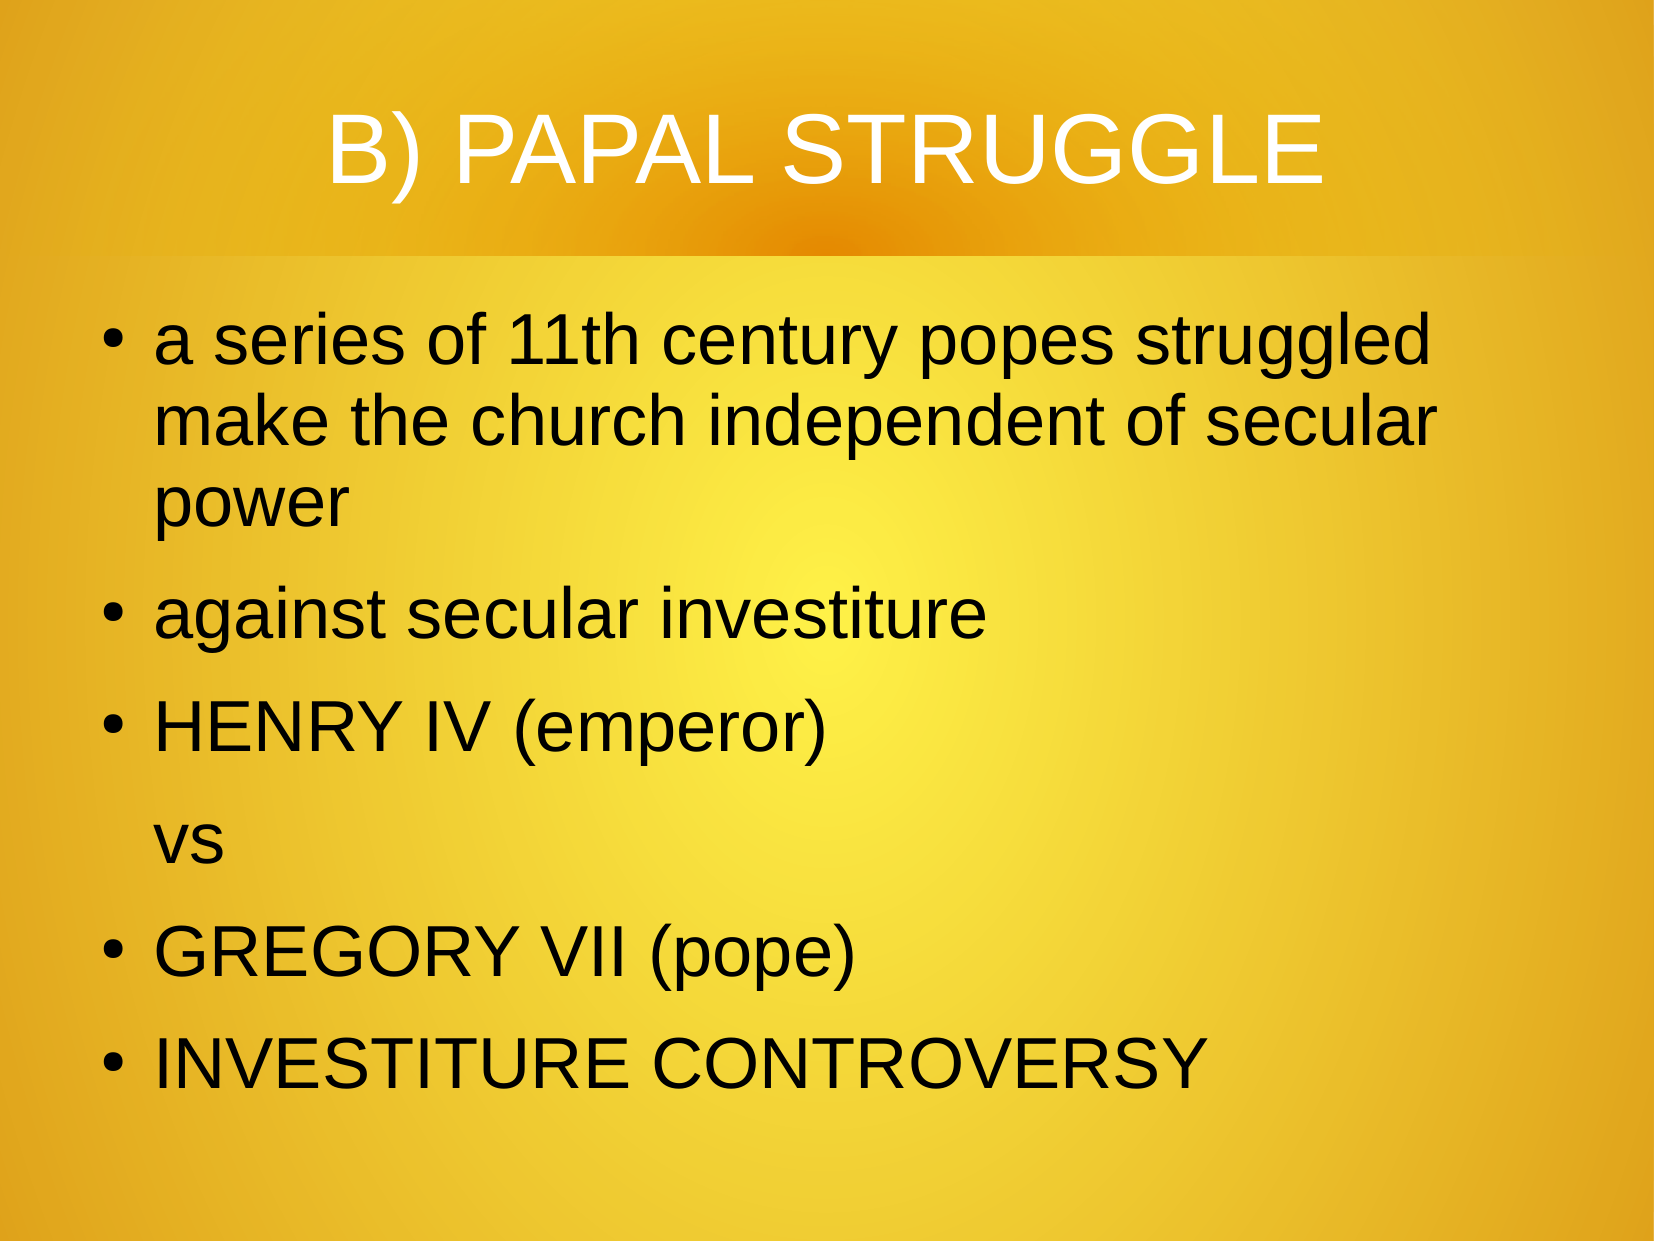

# B) PAPAL STRUGGLE
a series of 11th century popes struggled make the church independent of secular power
against secular investiture
HENRY IV (emperor)
vs
GREGORY VII (pope)
INVESTITURE CONTROVERSY